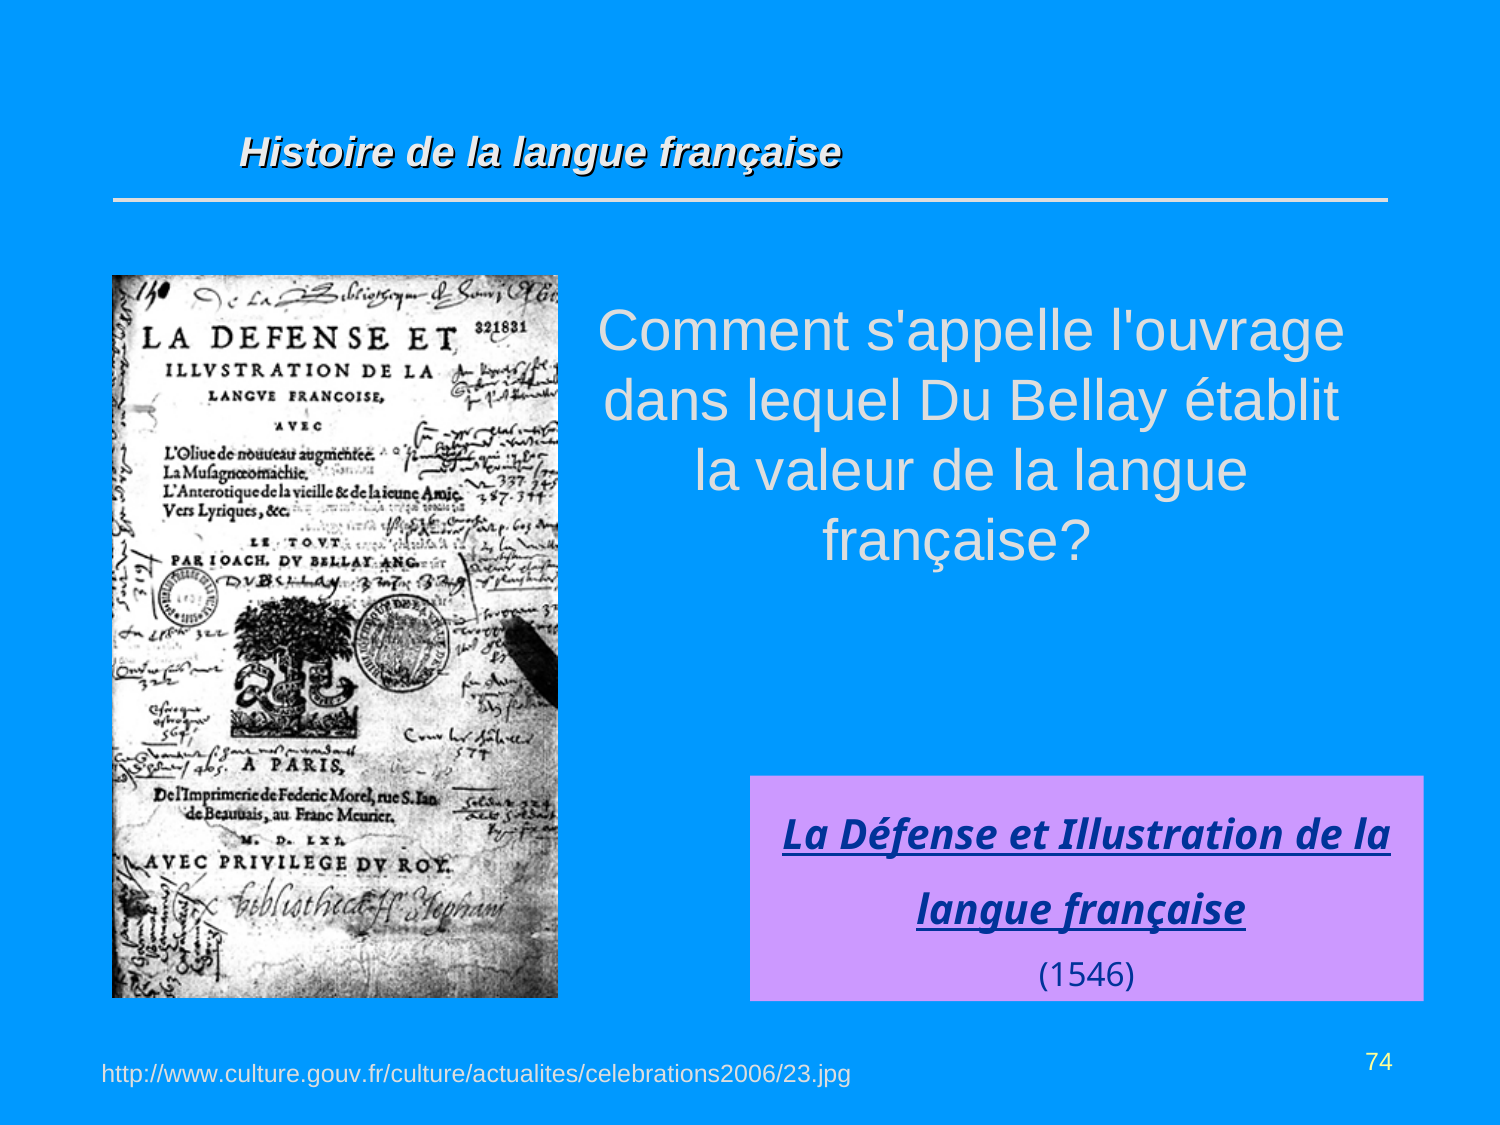

Histoire de la langue française
Comment s'appelle l'ouvrage dans lequel Du Bellay établit la valeur de la langue française?
La Défense et Illustration de la langue française
(1546)
74
http://www.culture.gouv.fr/culture/actualites/celebrations2006/23.jpg